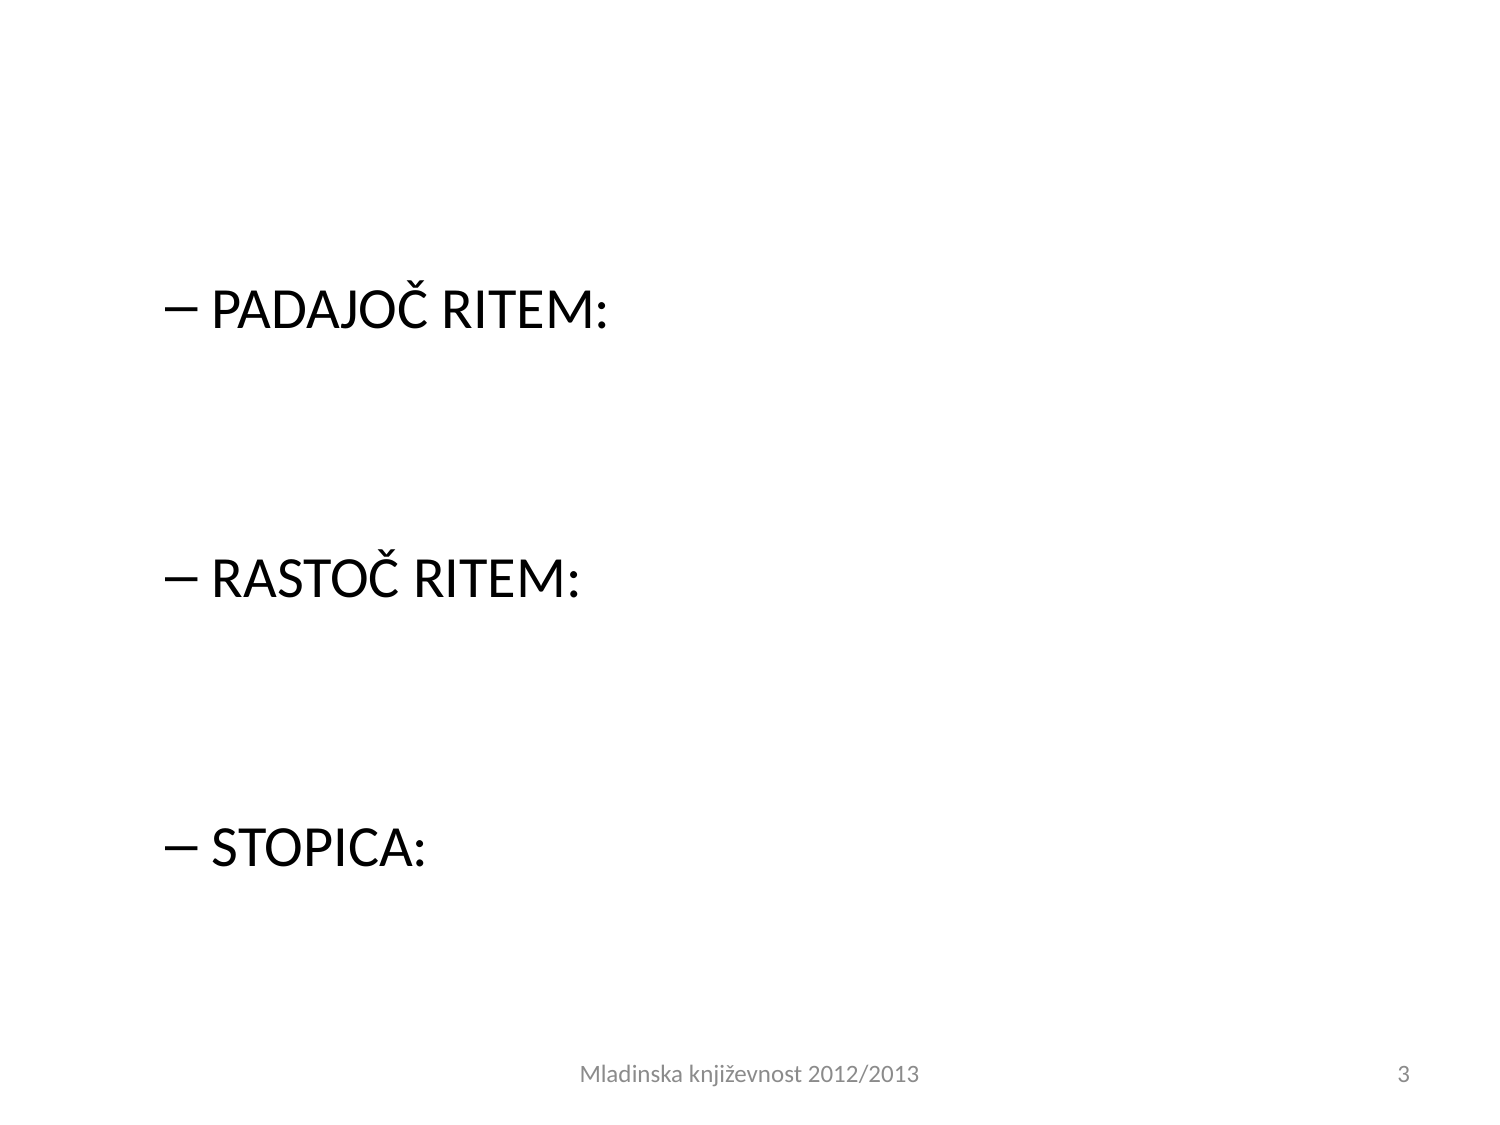

#
PADAJOČ RITEM:
RASTOČ RITEM:
STOPICA:
Mladinska književnost 2012/2013